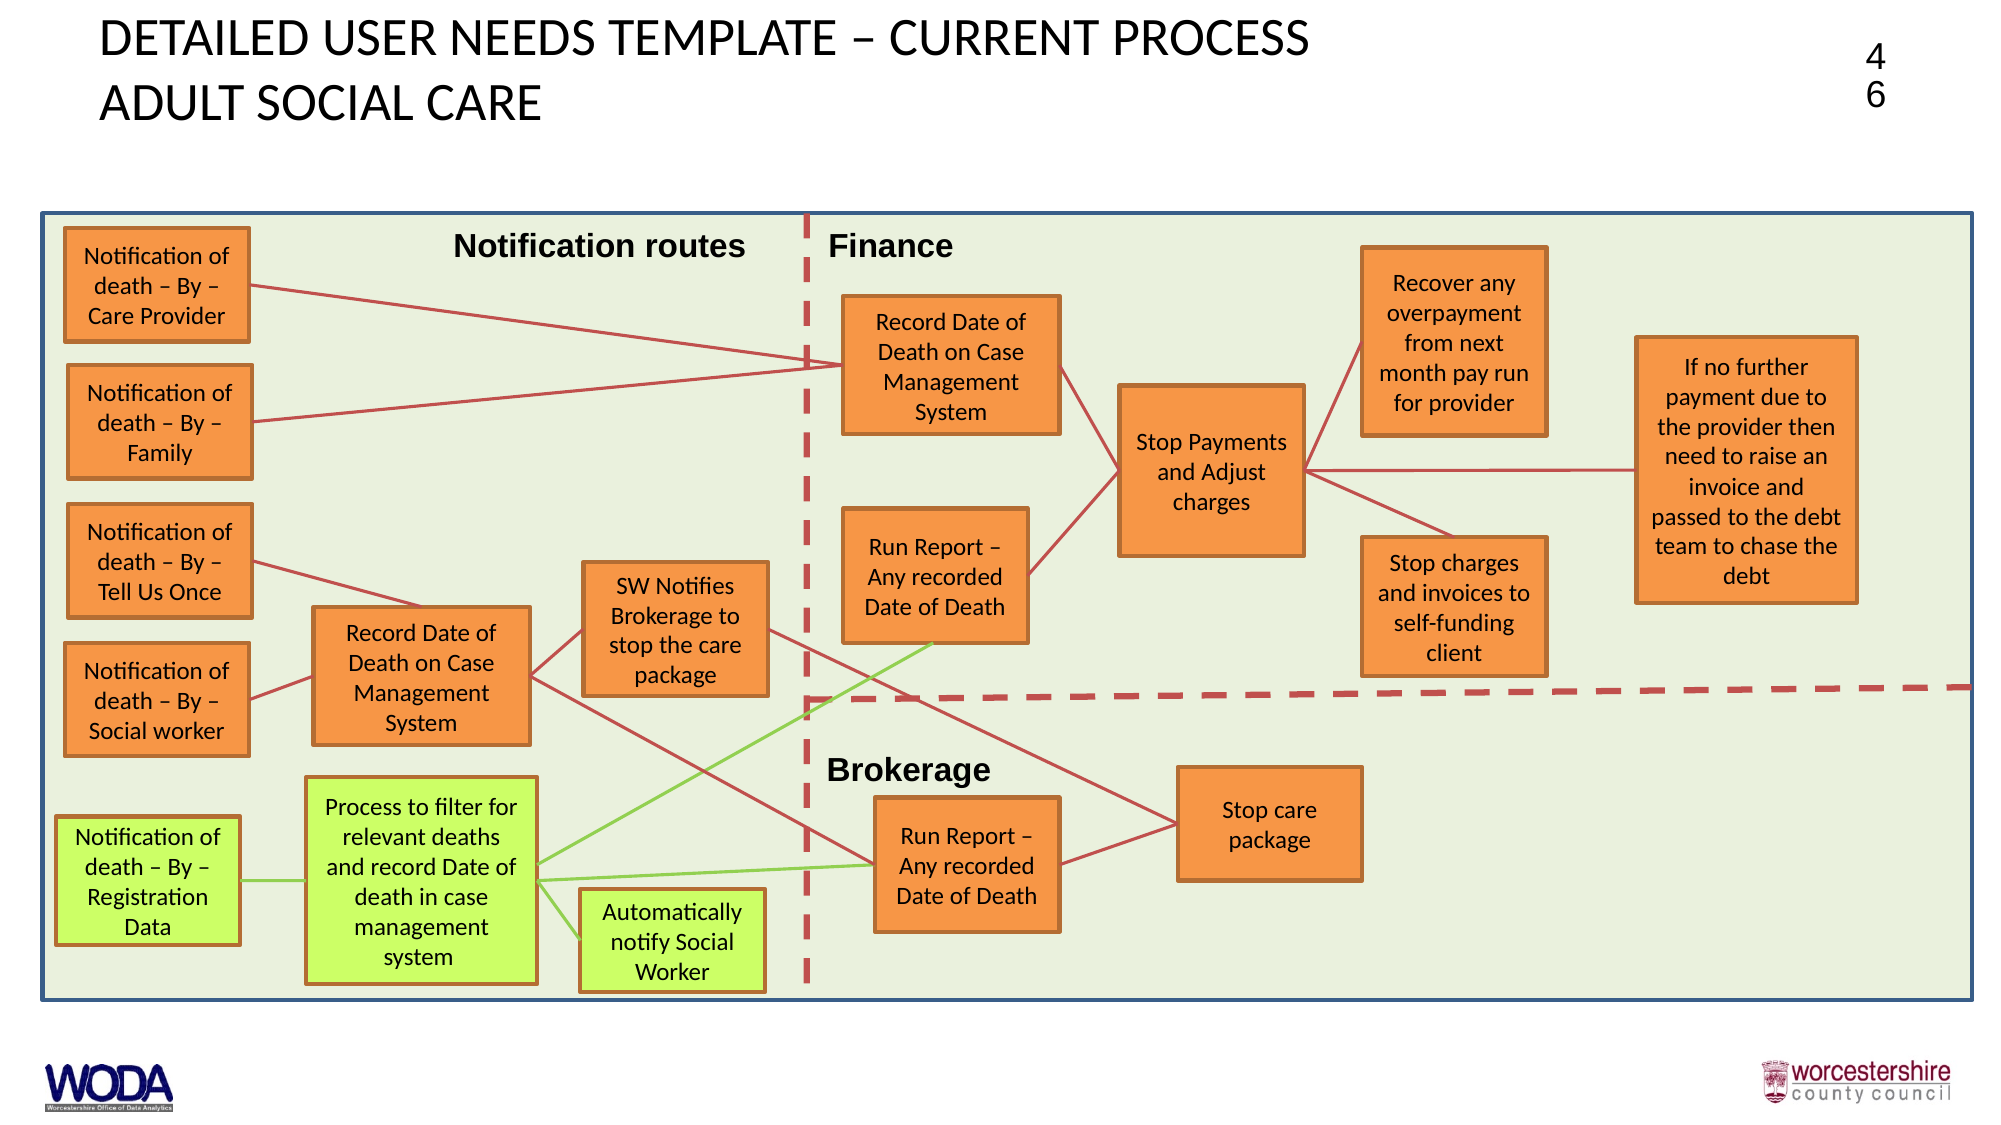

# DETAILED USER NEEDS TEMPLATE – CURRENT PROCESS ADULT SOCIAL CARE
Notification routes
Finance
Notification of death – By – Care Provider
Recover any overpayment from next month pay run for provider
Record Date of Death on Case Management System
If no further payment due to the provider then need to raise an invoice and passed to the debt team to chase the debt
Notification of death – By – Family
Stop Payments and Adjust charges
Notification of death – By – Tell Us Once
Run Report – Any recorded Date of Death
Stop charges and invoices to self-funding client
SW Notifies Brokerage to stop the care package
Record Date of Death on Case Management System
Notification of death – By – Social worker
Brokerage
Stop care package
Process to filter for relevant deaths and record Date of death in case management system
Run Report – Any recorded Date of Death
Notification of death – By – Registration Data
Automatically
notify Social Worker